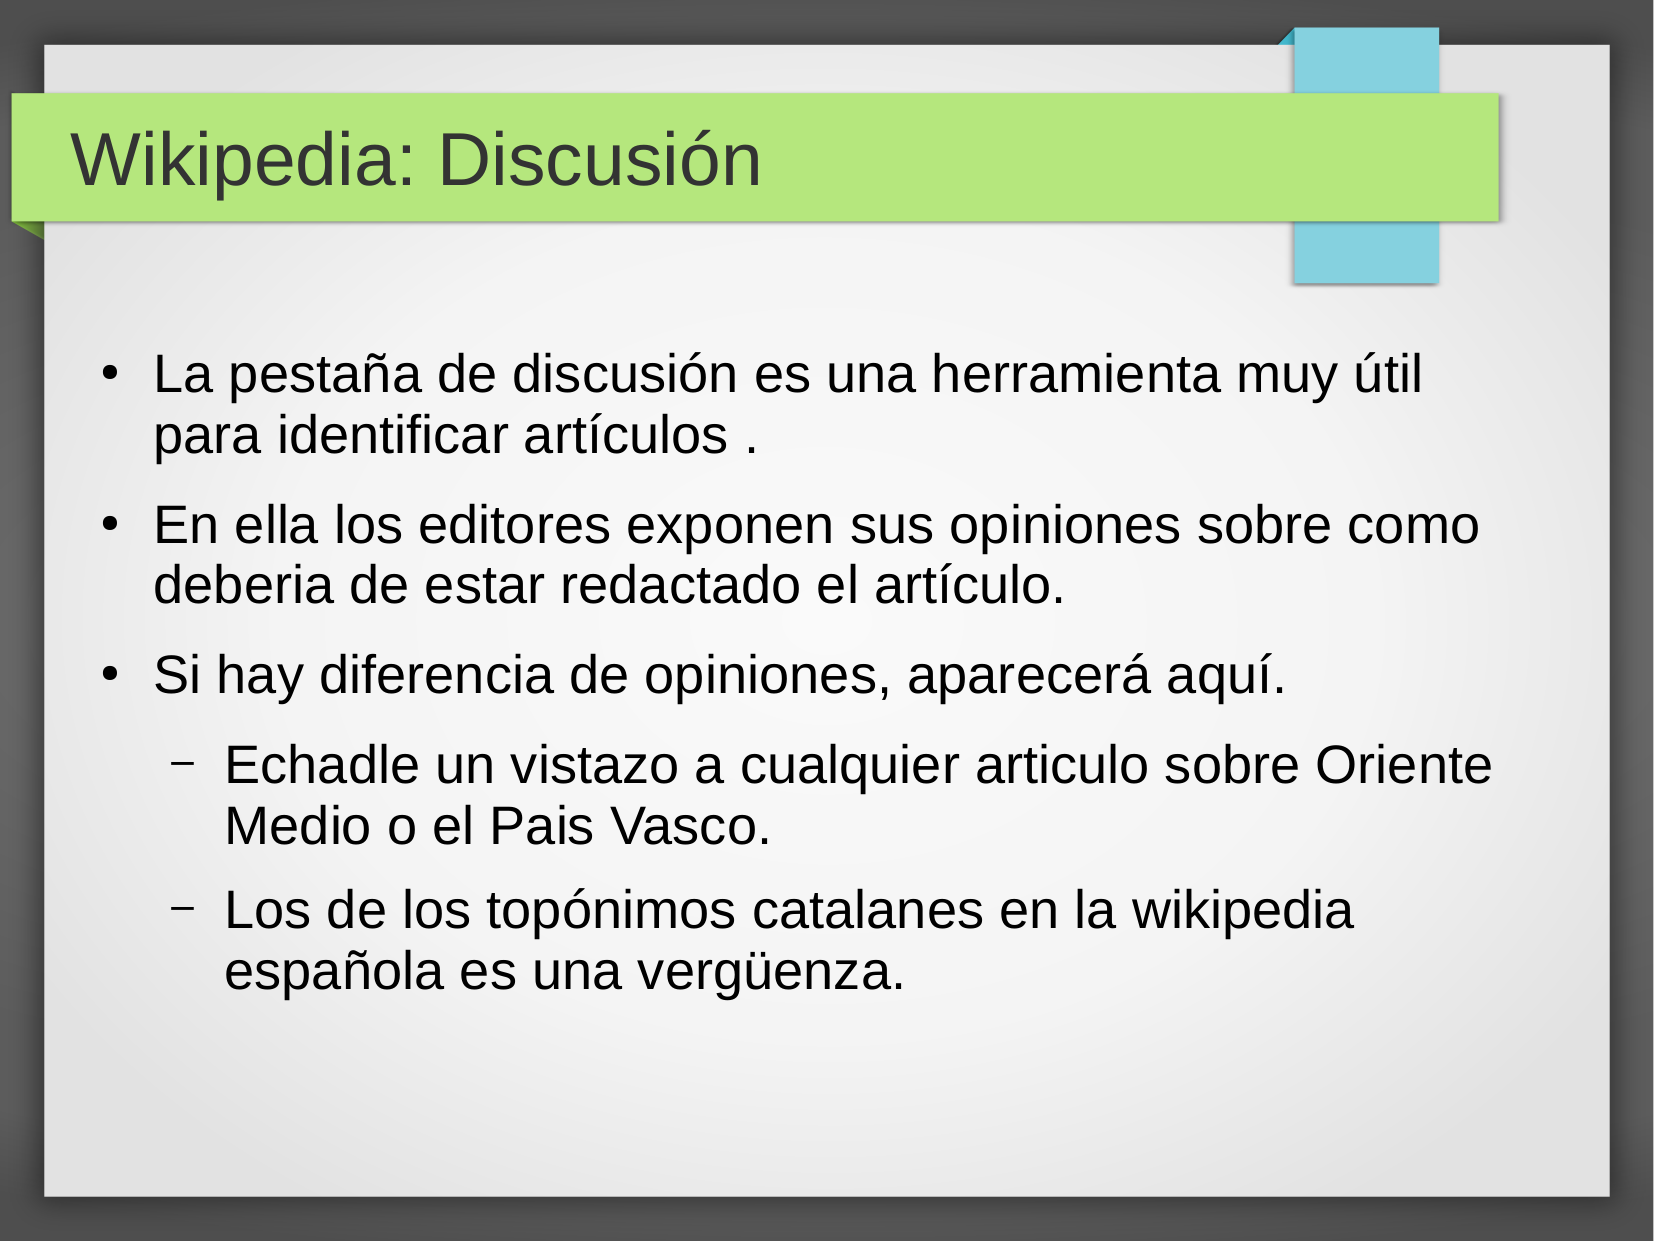

# Wikipedia: Discusión
La pestaña de discusión es una herramienta muy útil para identificar artículos .
En ella los editores exponen sus opiniones sobre como deberia de estar redactado el artículo.
Si hay diferencia de opiniones, aparecerá aquí.
Echadle un vistazo a cualquier articulo sobre Oriente Medio o el Pais Vasco.
Los de los topónimos catalanes en la wikipedia española es una vergüenza.